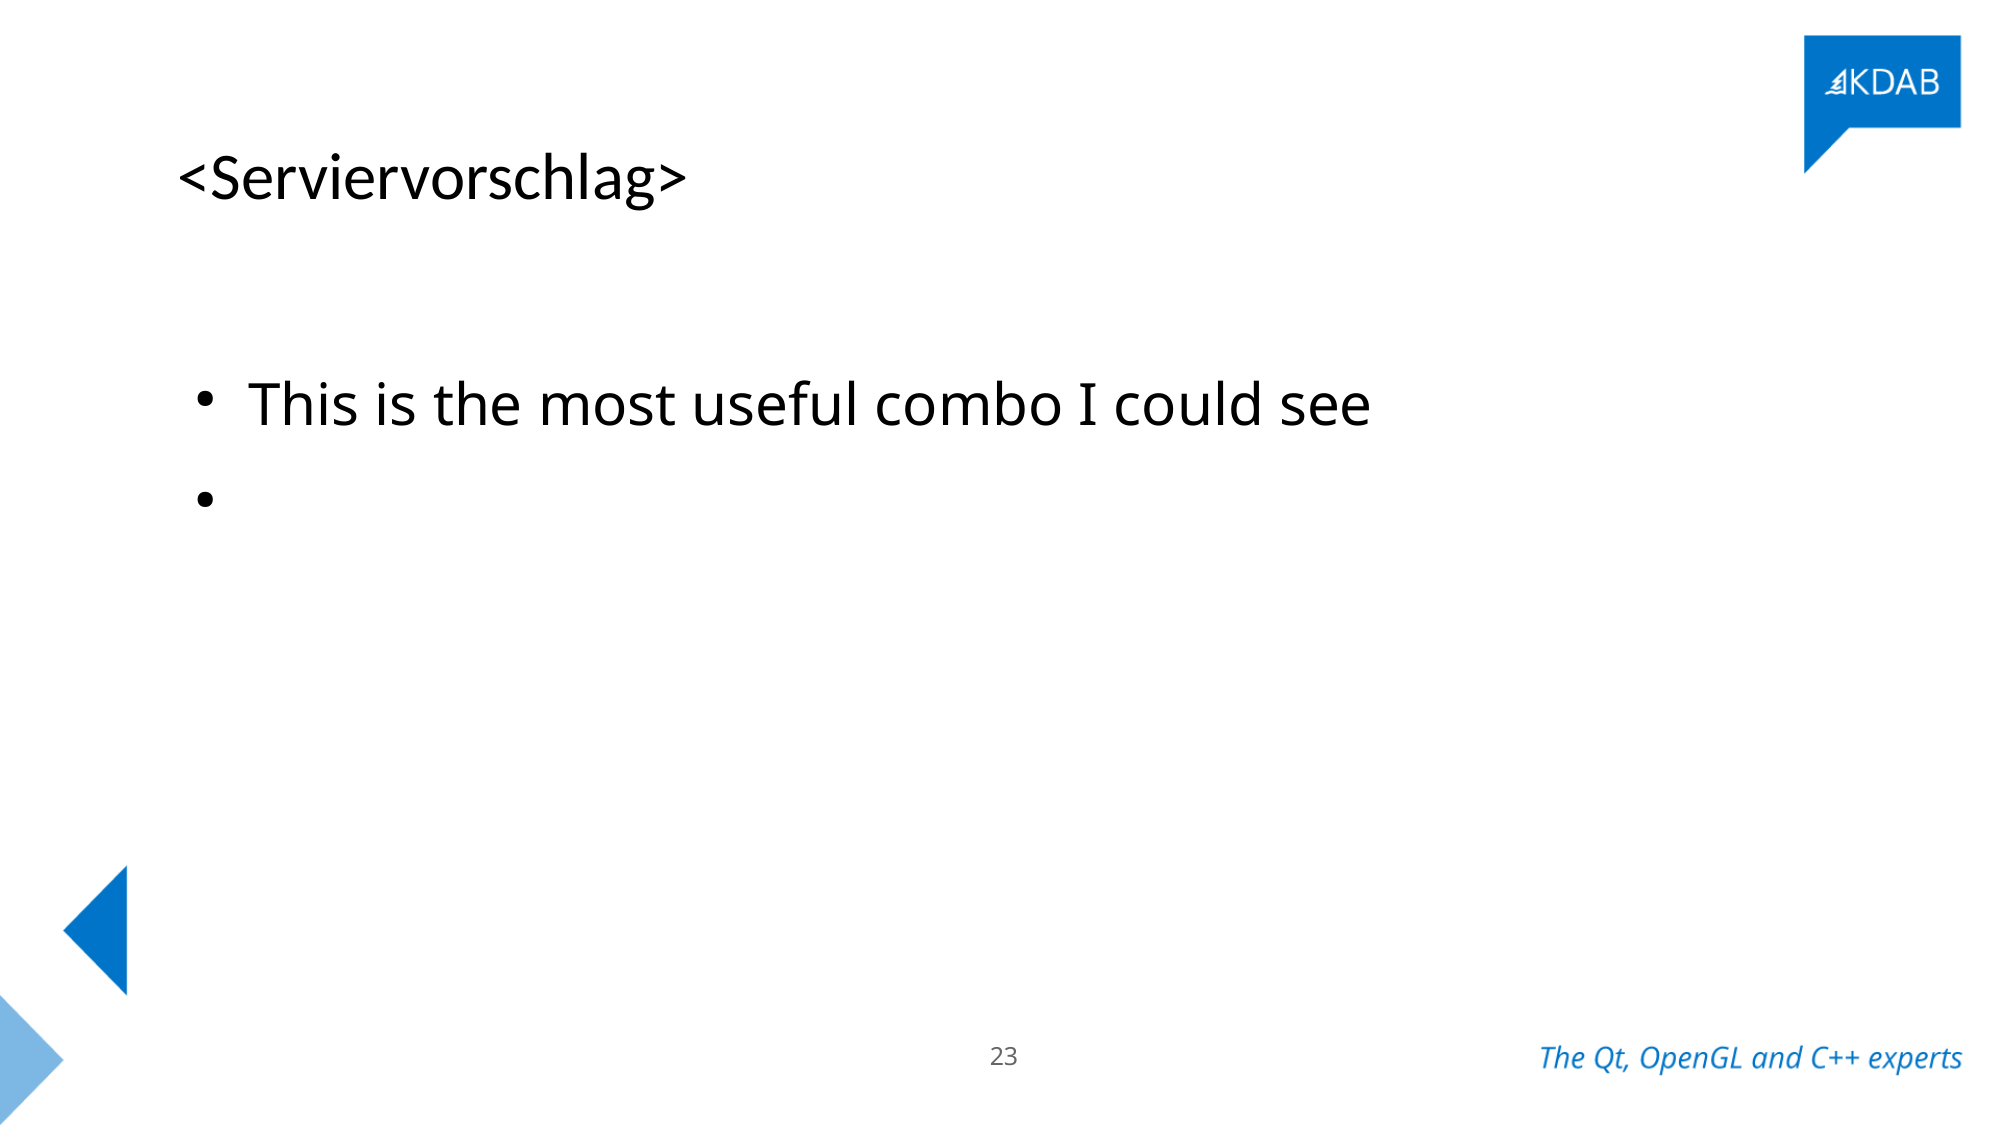

# <Serviervorschlag>
This is the most useful combo I could see